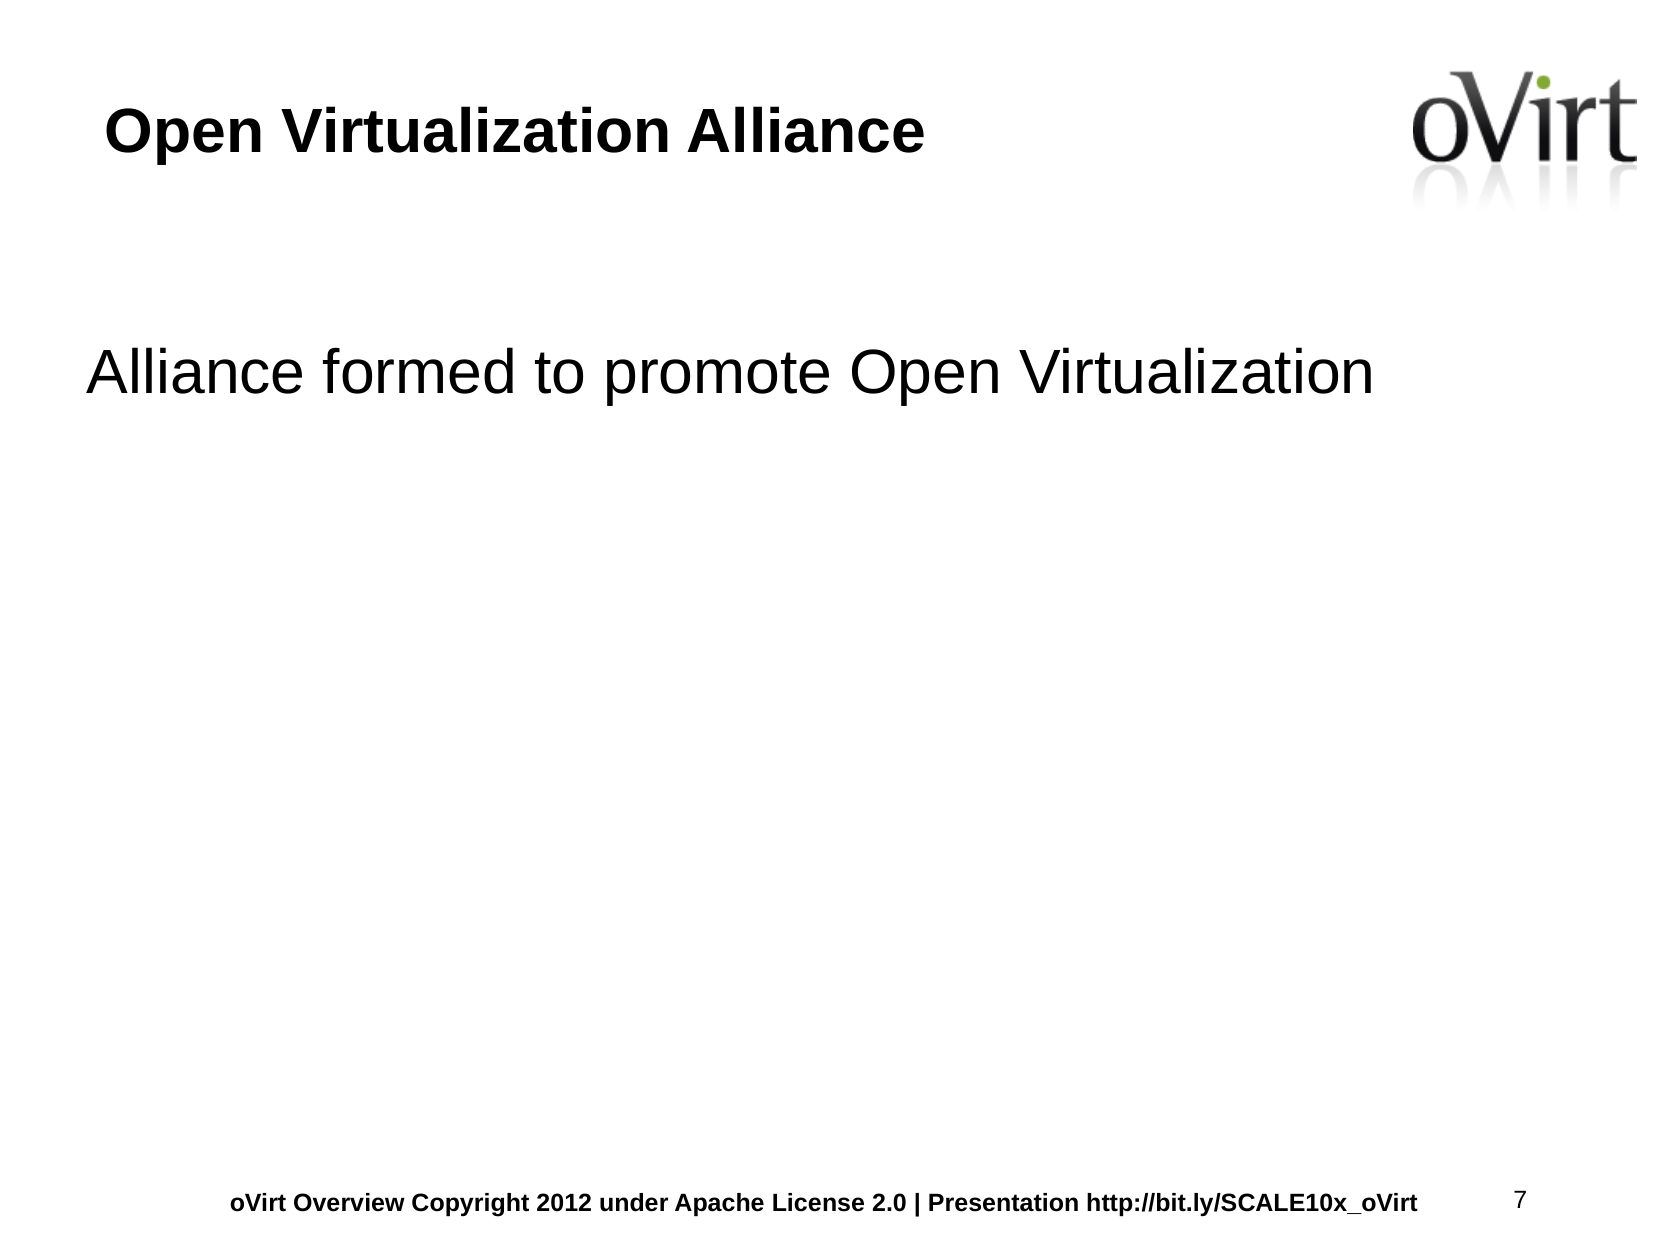

# Open Virtualization Alliance
Alliance formed to promote Open Virtualization